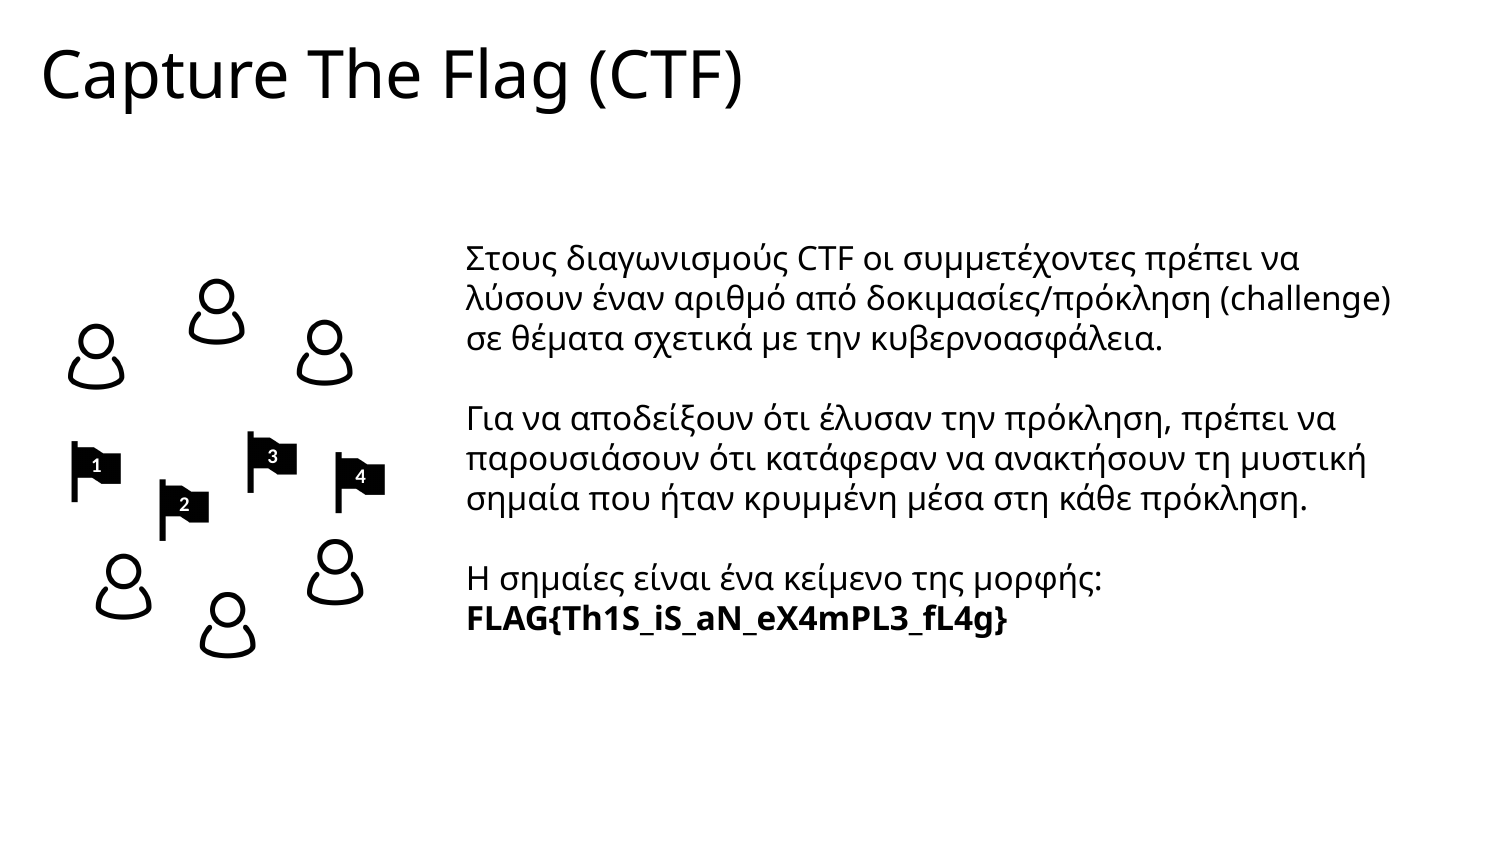

Capture The Flag (CTF)
>_Διαγωνισμοί Κυβερνοασφάλειας
Στους διαγωνισμούς CTF οι συμμετέχοντες πρέπει να λύσουν έναν αριθμό από δοκιμασίες/πρόκληση (challenge) σε θέματα σχετικά με την κυβερνοασφάλεια.
Για να αποδείξουν ότι έλυσαν την πρόκληση, πρέπει να παρουσιάσουν ότι κατάφεραν να ανακτήσουν τη μυστική σημαία που ήταν κρυμμένη μέσα στη κάθε πρόκληση.
Η σημαίες είναι ένα κείμενο της μορφής: FLAG{Th1S_iS_aN_eX4mPL3_fL4g}
3
1
4
2